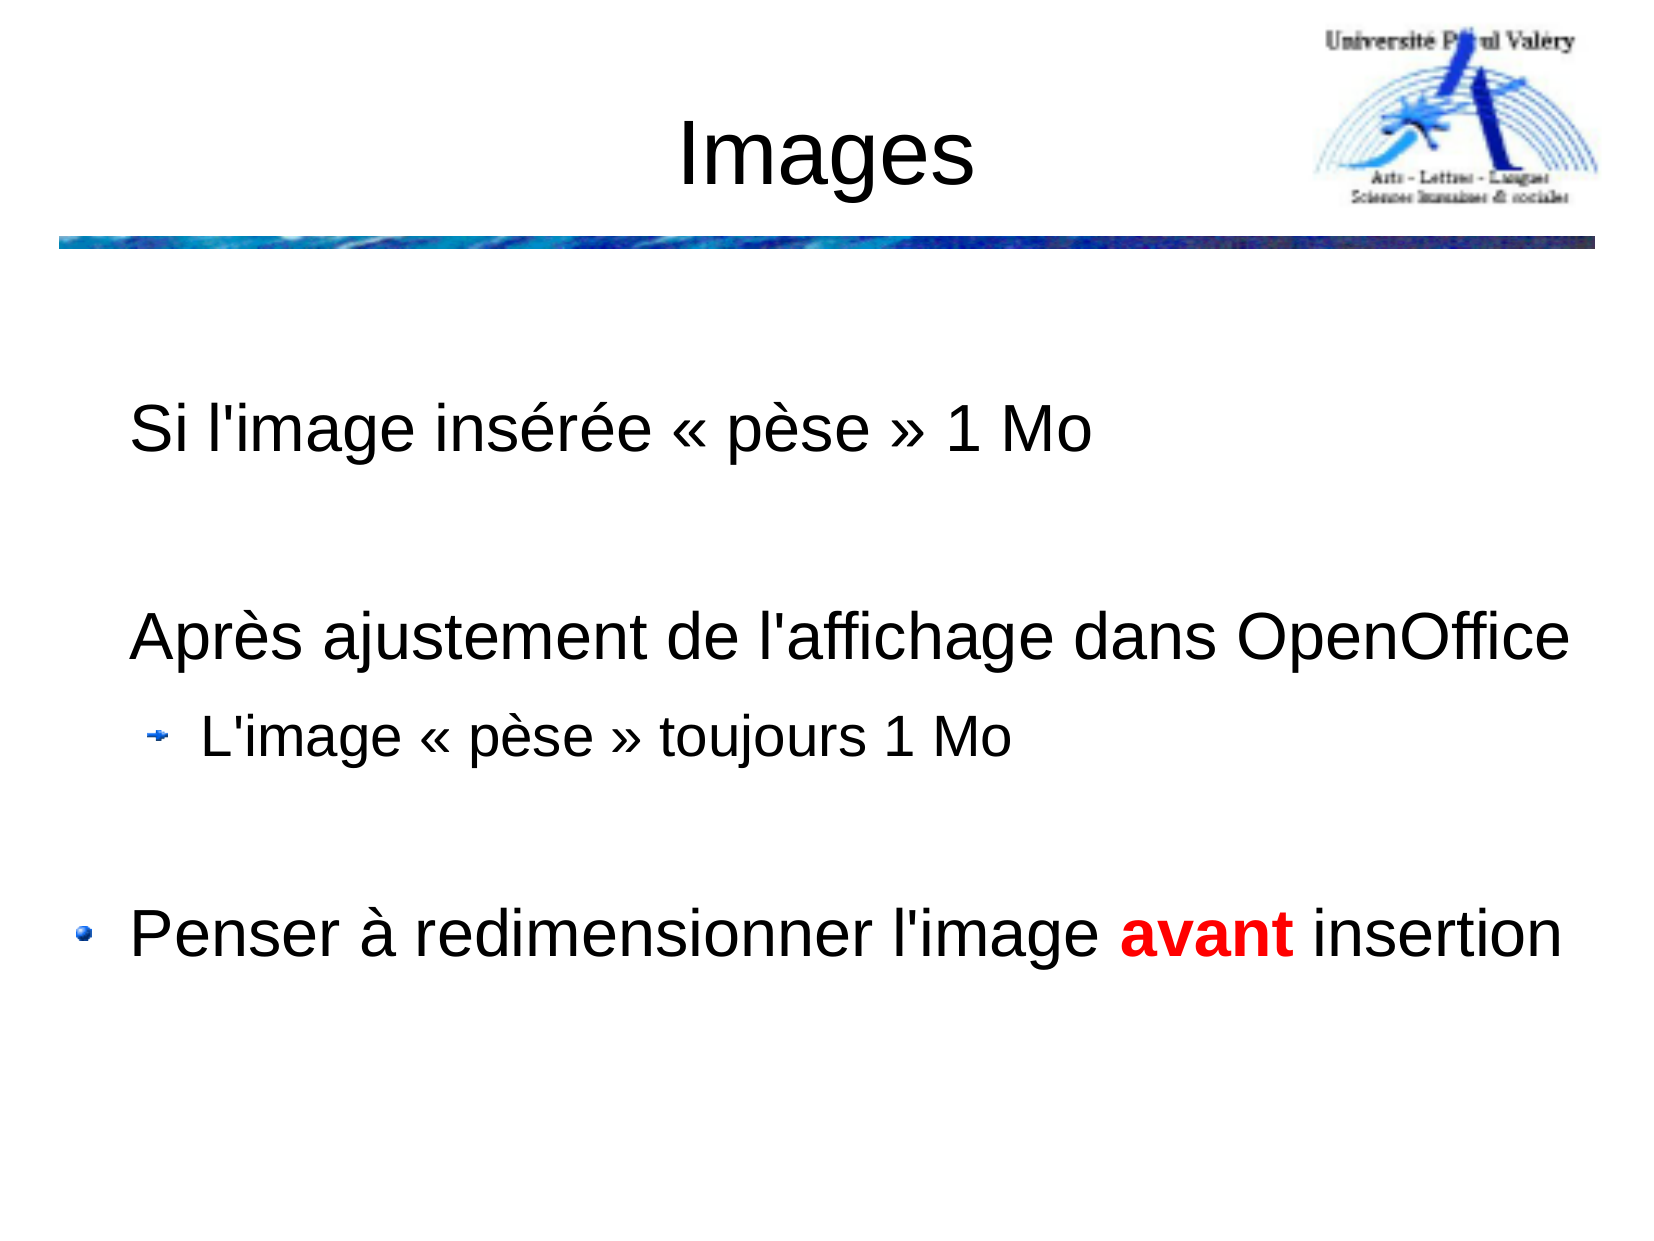

# Images
Si l'image insérée « pèse » 1 Mo
Après ajustement de l'affichage dans OpenOffice
L'image « pèse » toujours 1 Mo
Penser à redimensionner l'image avant insertion